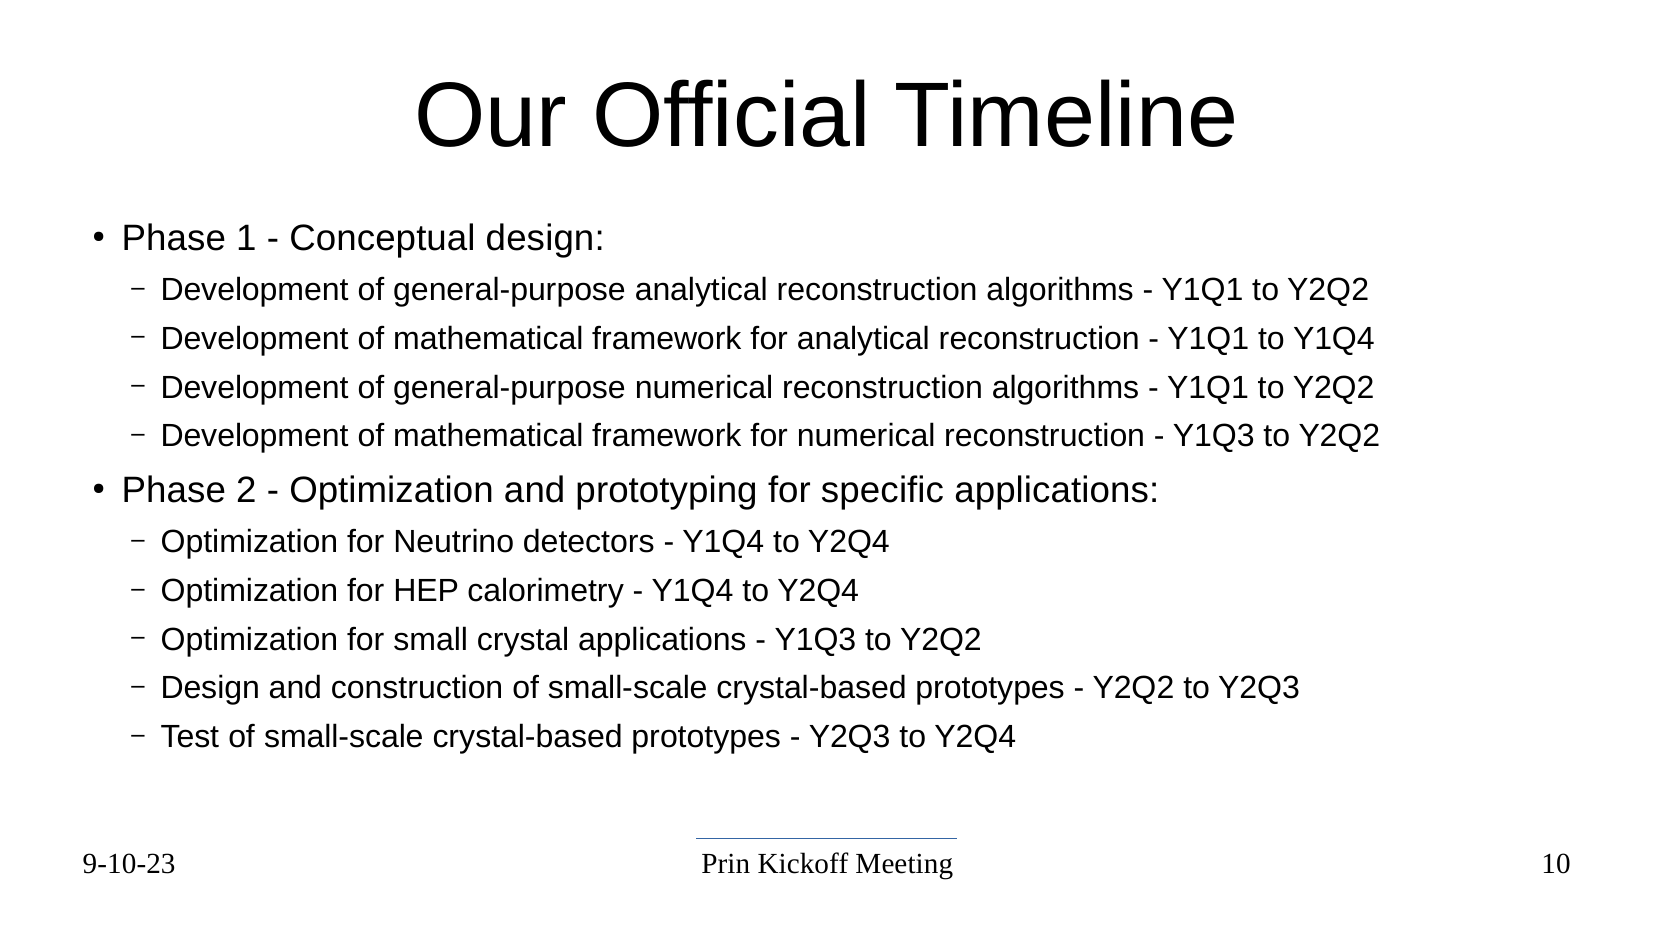

# Our Official Timeline
Phase 1 - Conceptual design:
Development of general-purpose analytical reconstruction algorithms - Y1Q1 to Y2Q2
Development of mathematical framework for analytical reconstruction - Y1Q1 to Y1Q4
Development of general-purpose numerical reconstruction algorithms - Y1Q1 to Y2Q2
Development of mathematical framework for numerical reconstruction - Y1Q3 to Y2Q2
Phase 2 - Optimization and prototyping for specific applications:
Optimization for Neutrino detectors - Y1Q4 to Y2Q4
Optimization for HEP calorimetry - Y1Q4 to Y2Q4
Optimization for small crystal applications - Y1Q3 to Y2Q2
Design and construction of small-scale crystal-based prototypes - Y2Q2 to Y2Q3
Test of small-scale crystal-based prototypes - Y2Q3 to Y2Q4
9-10-23
Prin Kickoff Meeting
10